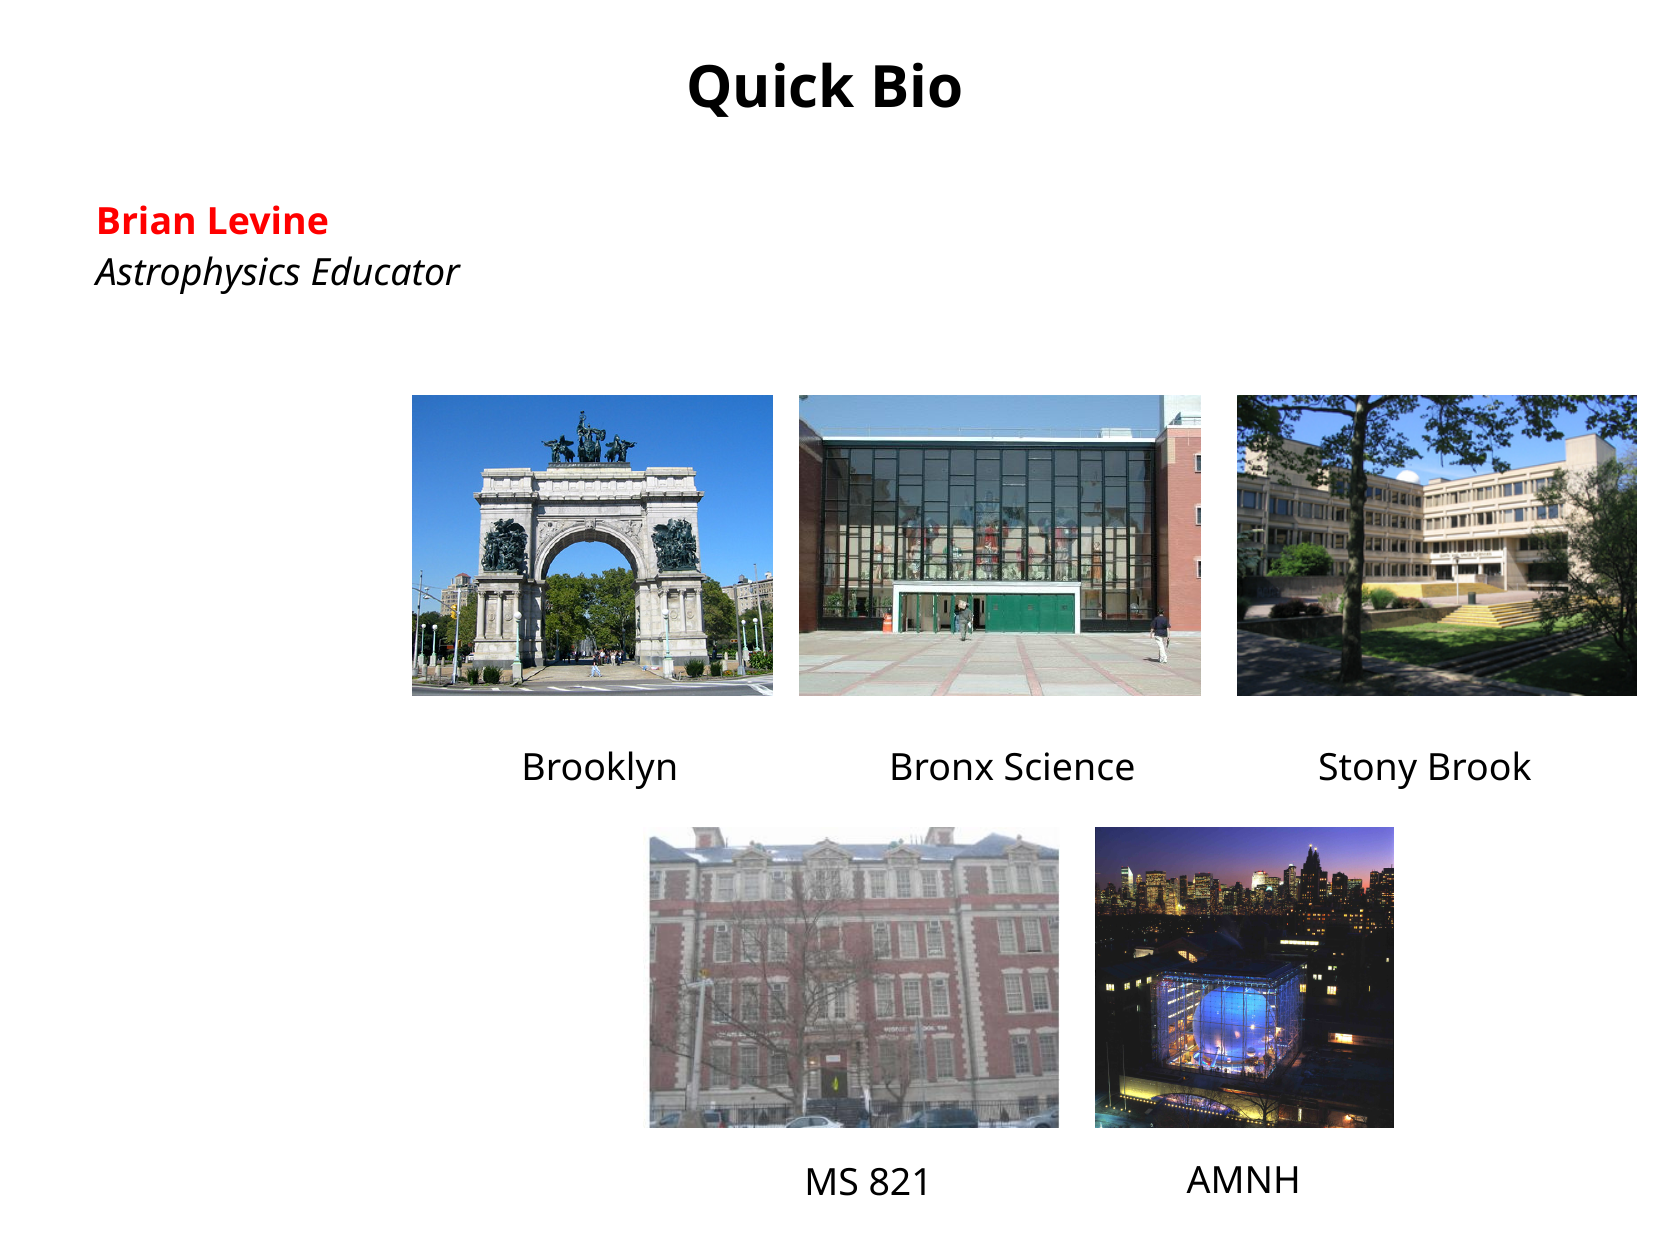

Quick Bio
Brian Levine
Astrophysics Educator
Brooklyn
Bronx Science
Stony Brook
AMNH
MS 821